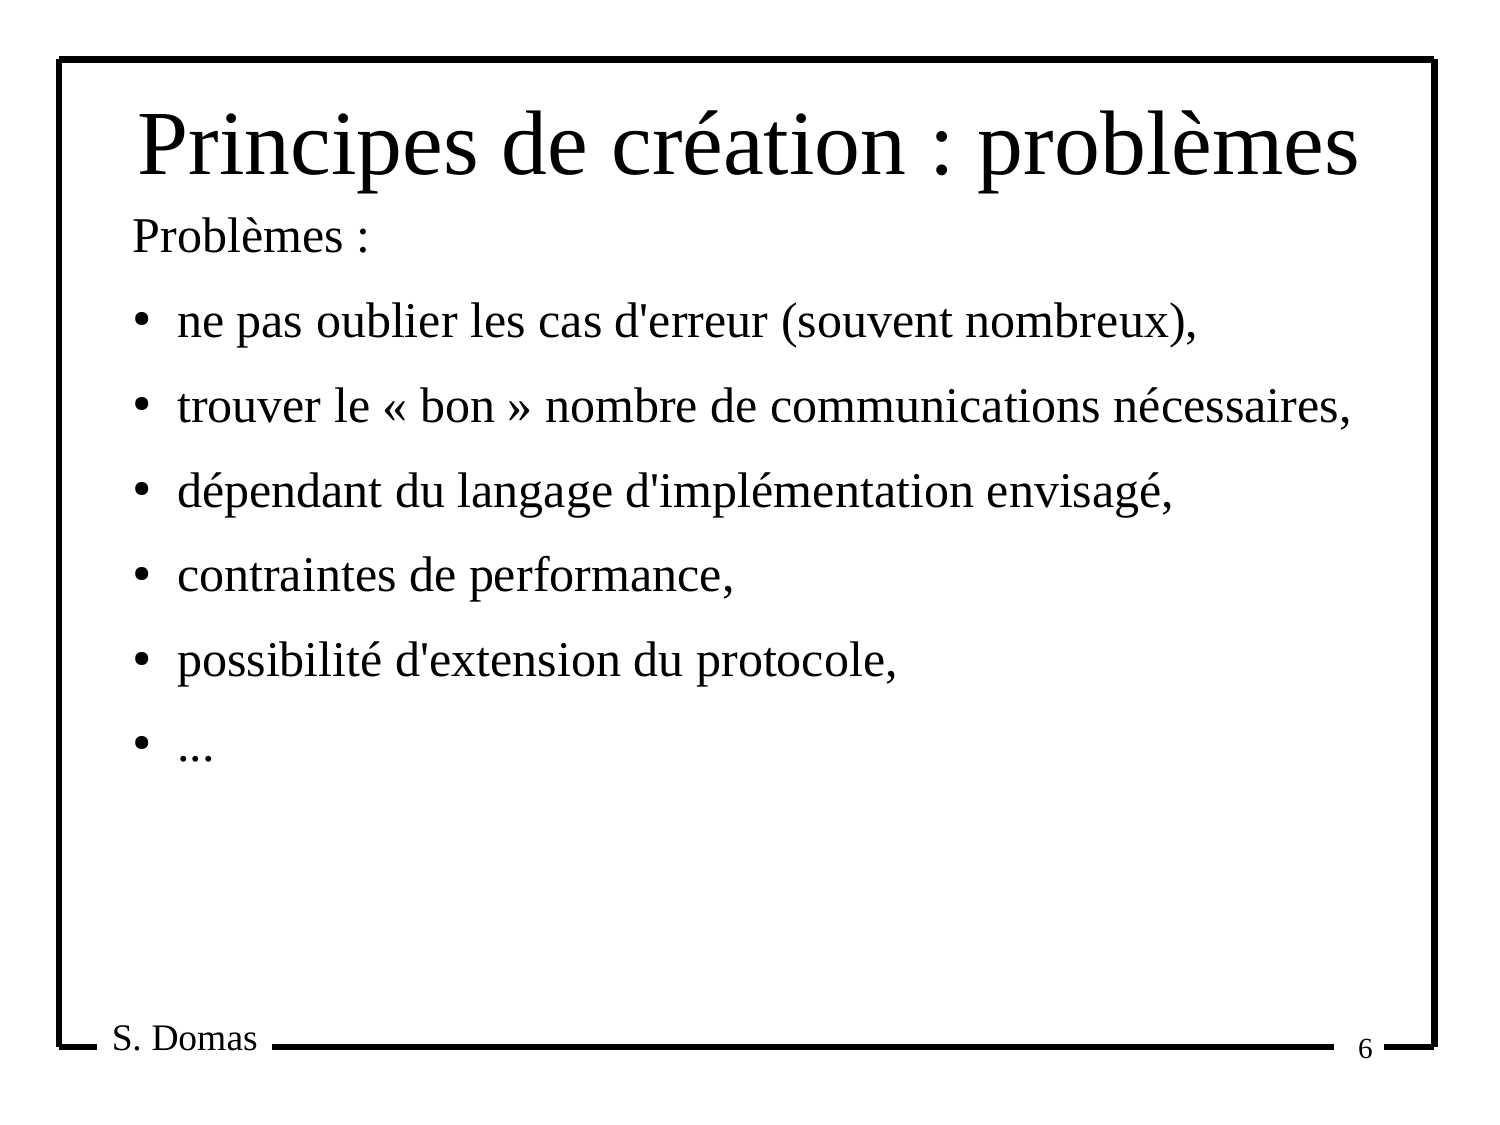

# Principes de création : problèmes
S. Domas
Problèmes :
ne pas oublier les cas d'erreur (souvent nombreux),
trouver le « bon » nombre de communications nécessaires,
dépendant du langage d'implémentation envisagé,
contraintes de performance,
possibilité d'extension du protocole,
...
6